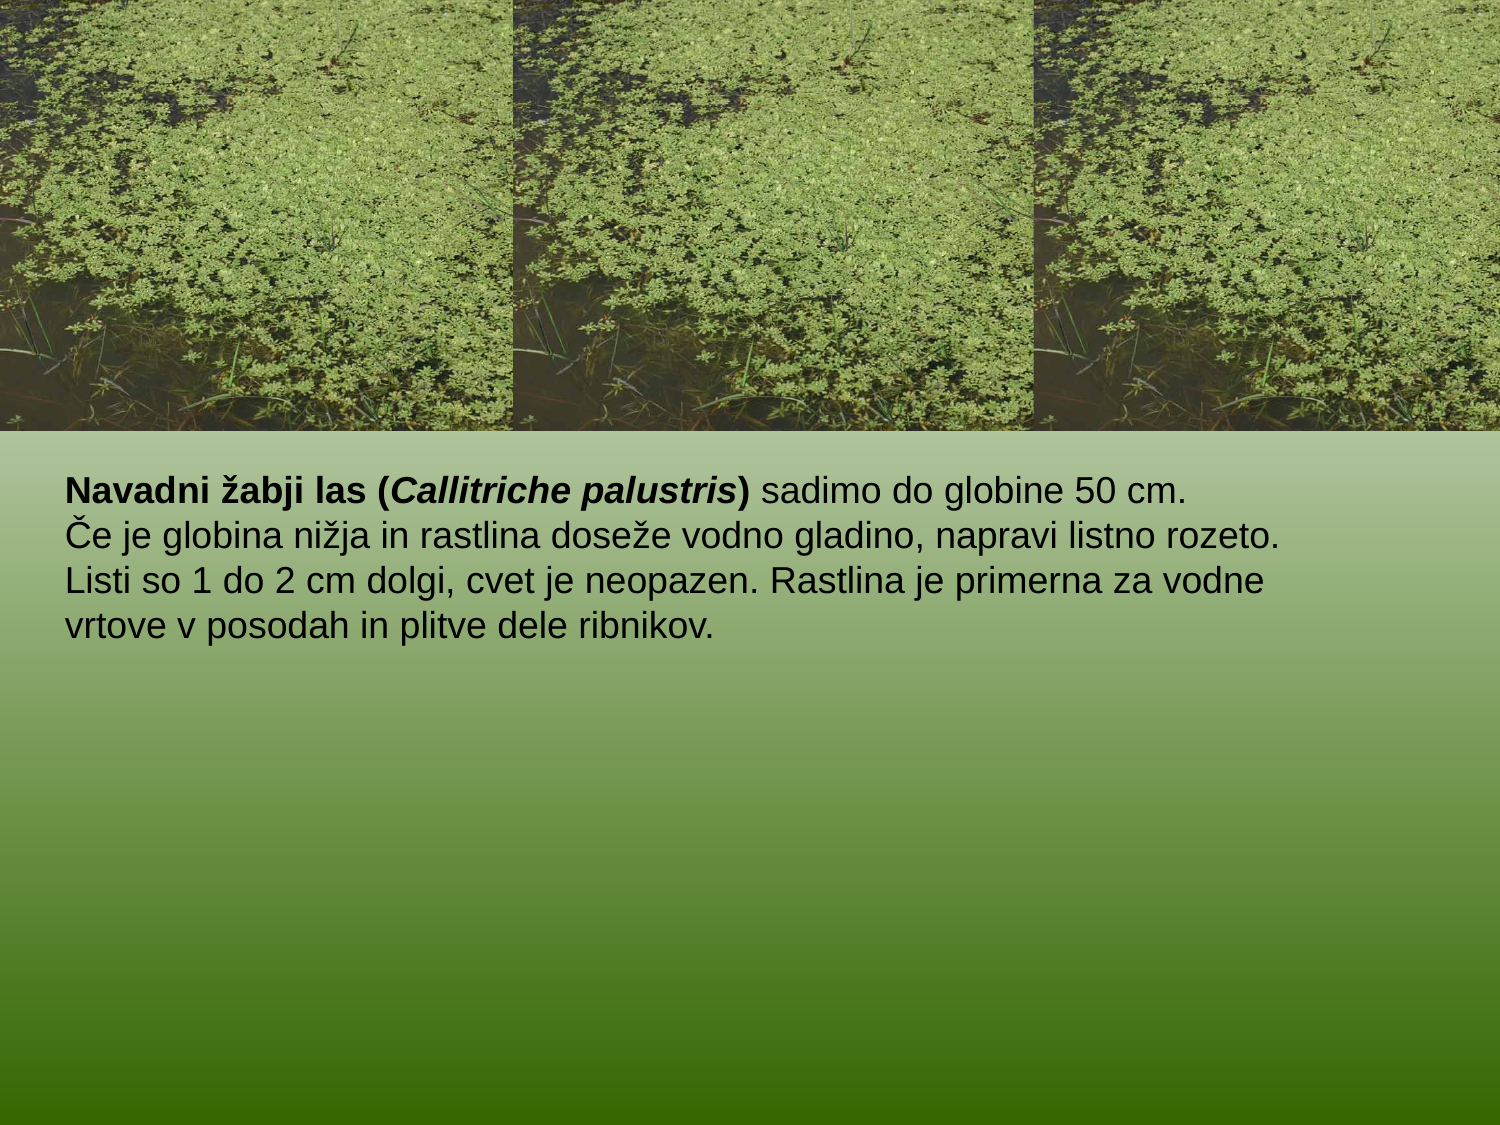

Navadni žabji las (Callitriche palustris) sadimo do globine 50 cm.
Če je globina nižja in rastlina doseže vodno gladino, napravi listno rozeto.
Listi so 1 do 2 cm dolgi, cvet je neopazen. Rastlina je primerna za vodne
vrtove v posodah in plitve dele ribnikov.